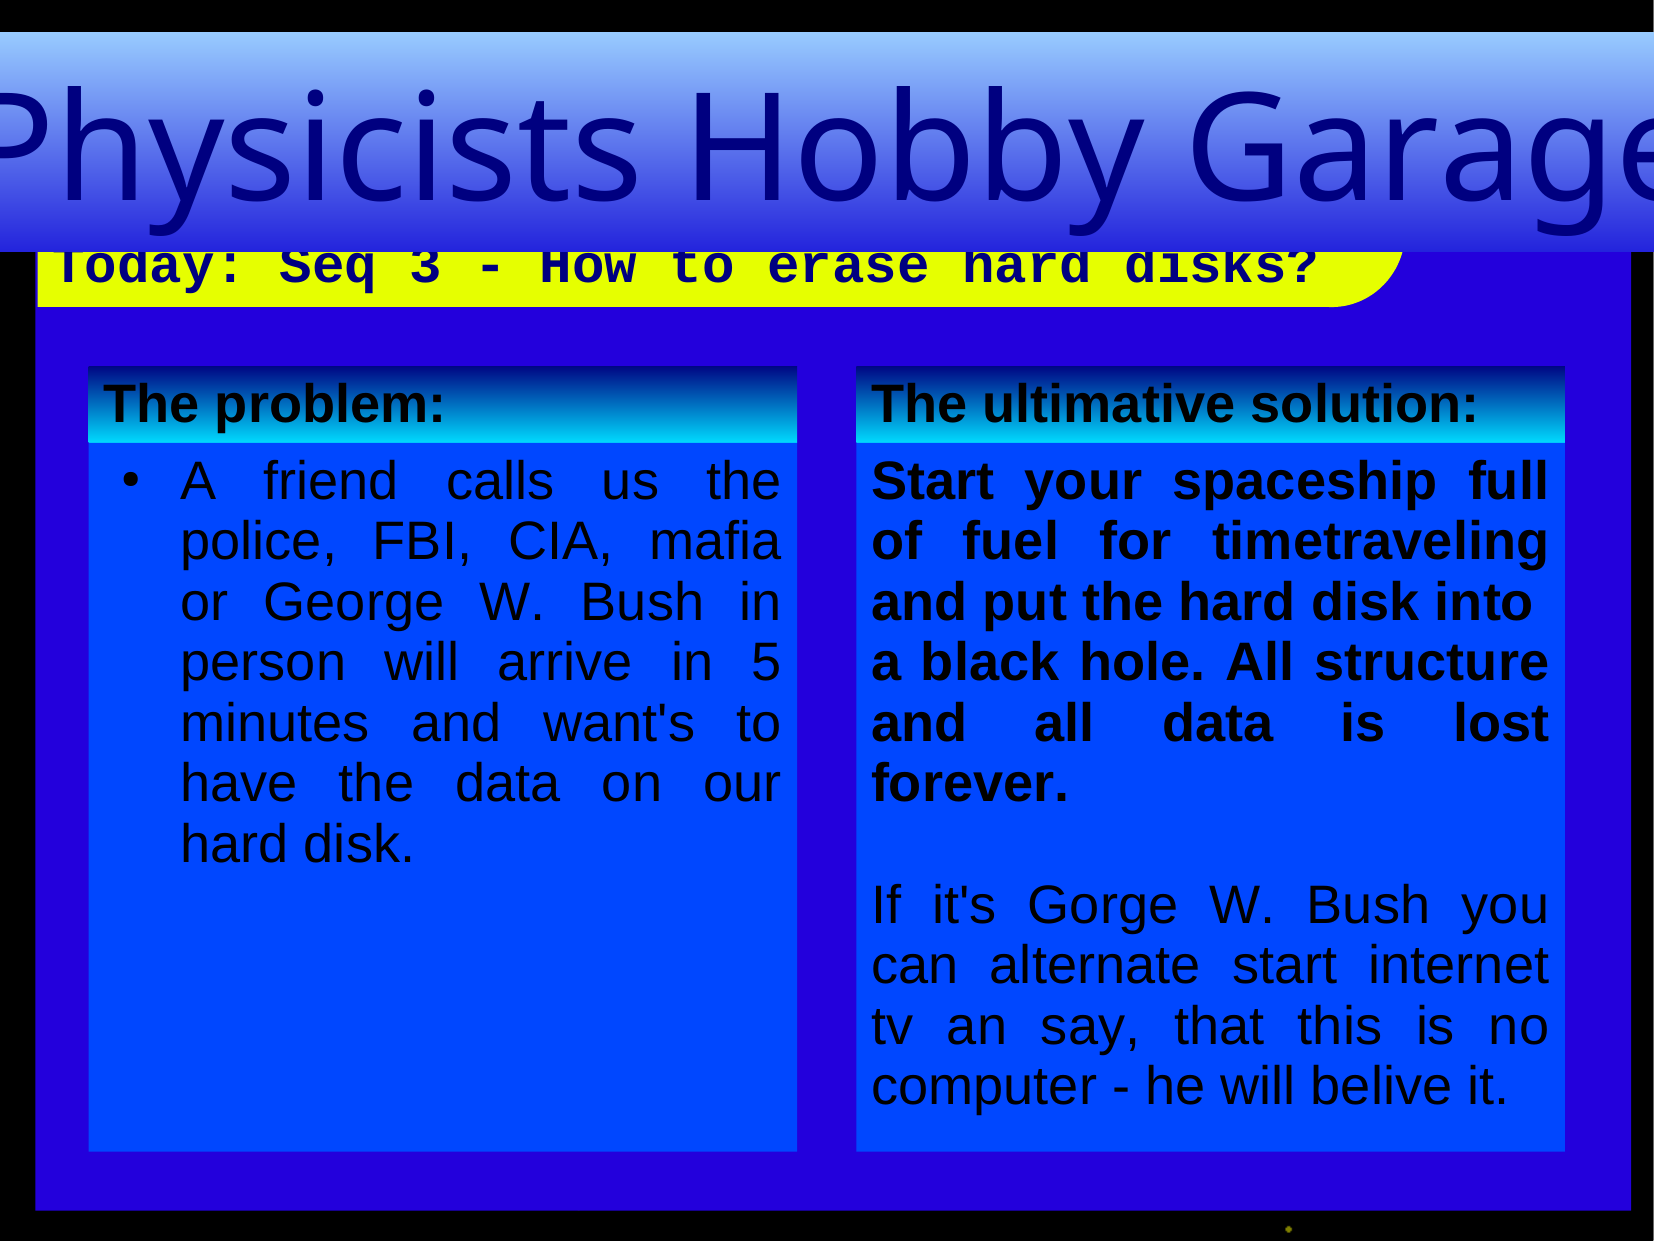

Physicists Hobby Garage
Today: Seq 3 - How to erase hard disks?
Physicists Hobby Garage
The problem:
The ultimative solution:
A friend calls us the police, FBI, CIA, mafia or George W. Bush in person will arrive in 5 minutes and want's to have the data on our hard disk.
Start your spaceship full of fuel for timetraveling and put the hard disk into a black hole. All structure and all data is lost forever.
If it's Gorge W. Bush you can alternate start internet tv an say, that this is no computer - he will belive it.